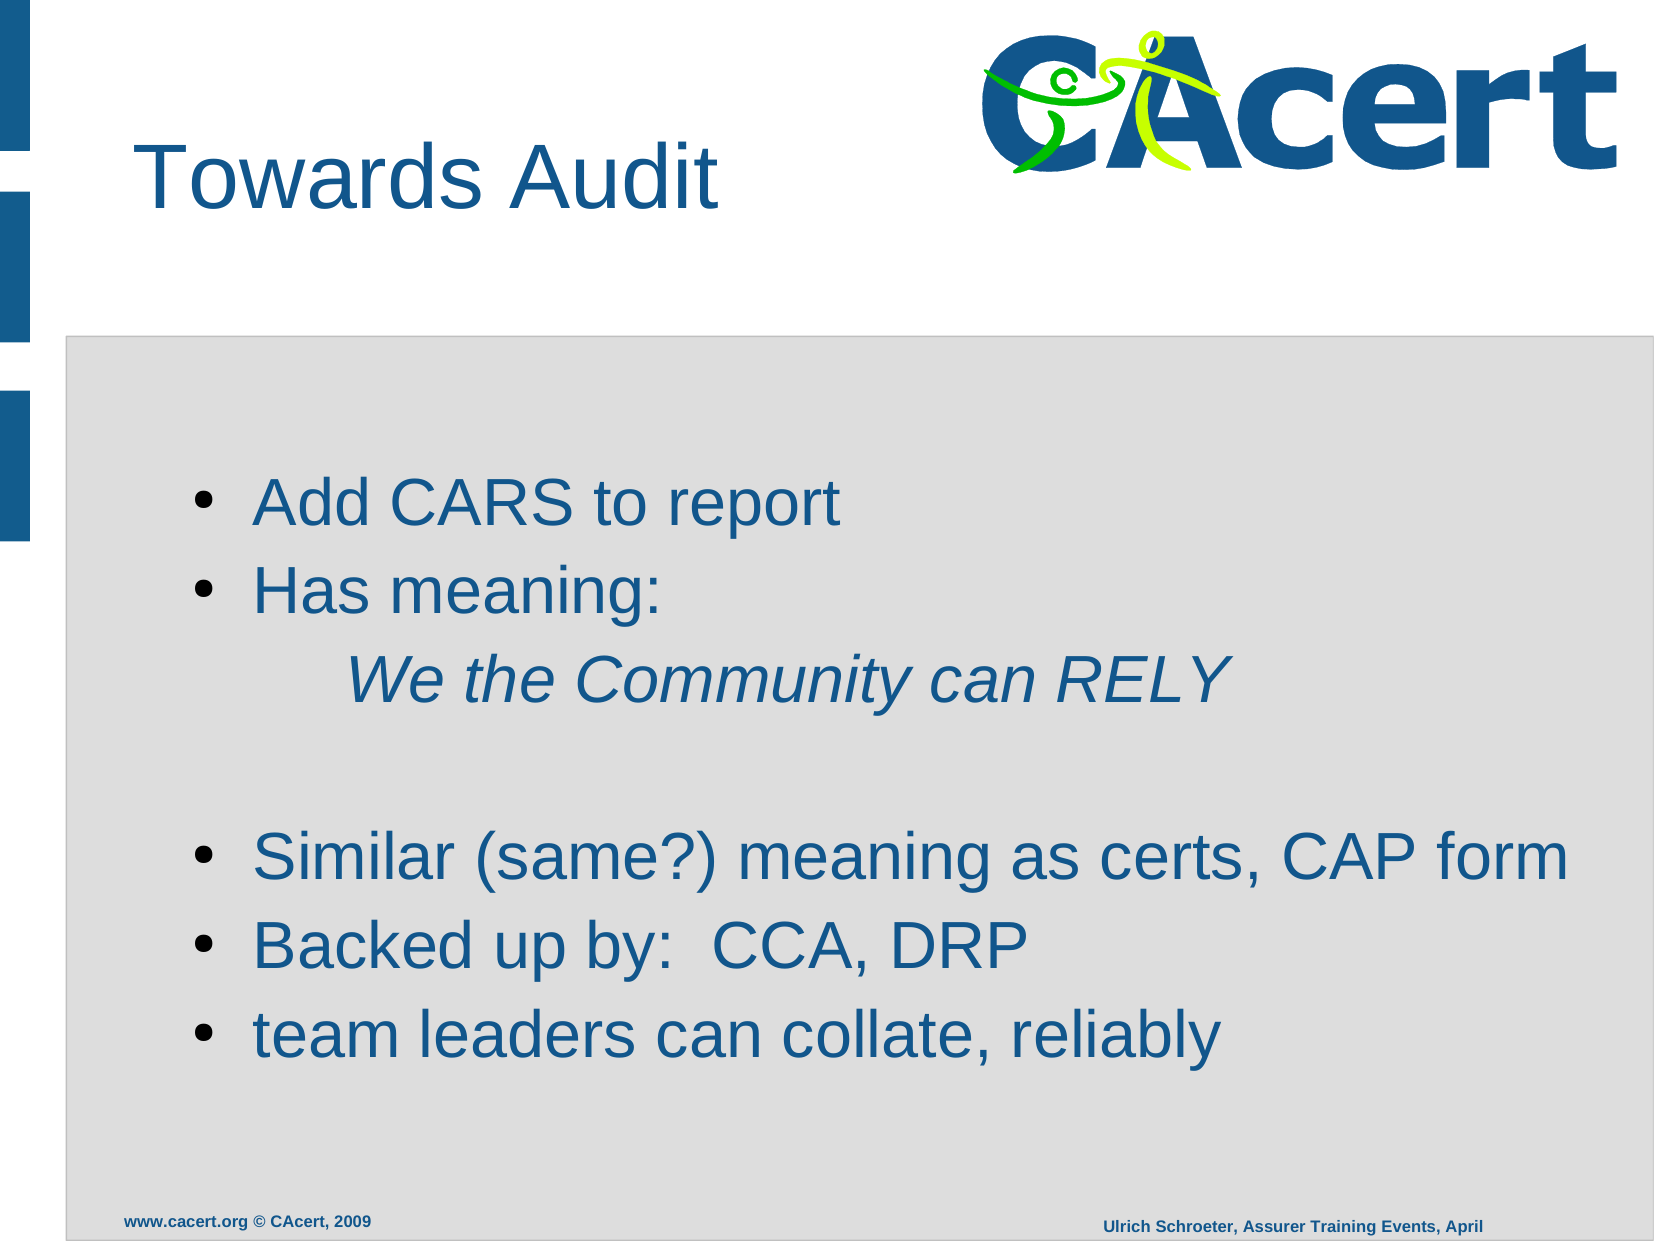

Towards Audit
 Add CARS to report
 Has meaning:
 We the Community can RELY
 Similar (same?) meaning as certs, CAP form
 Backed up by: CCA, DRP
 team leaders can collate, reliably